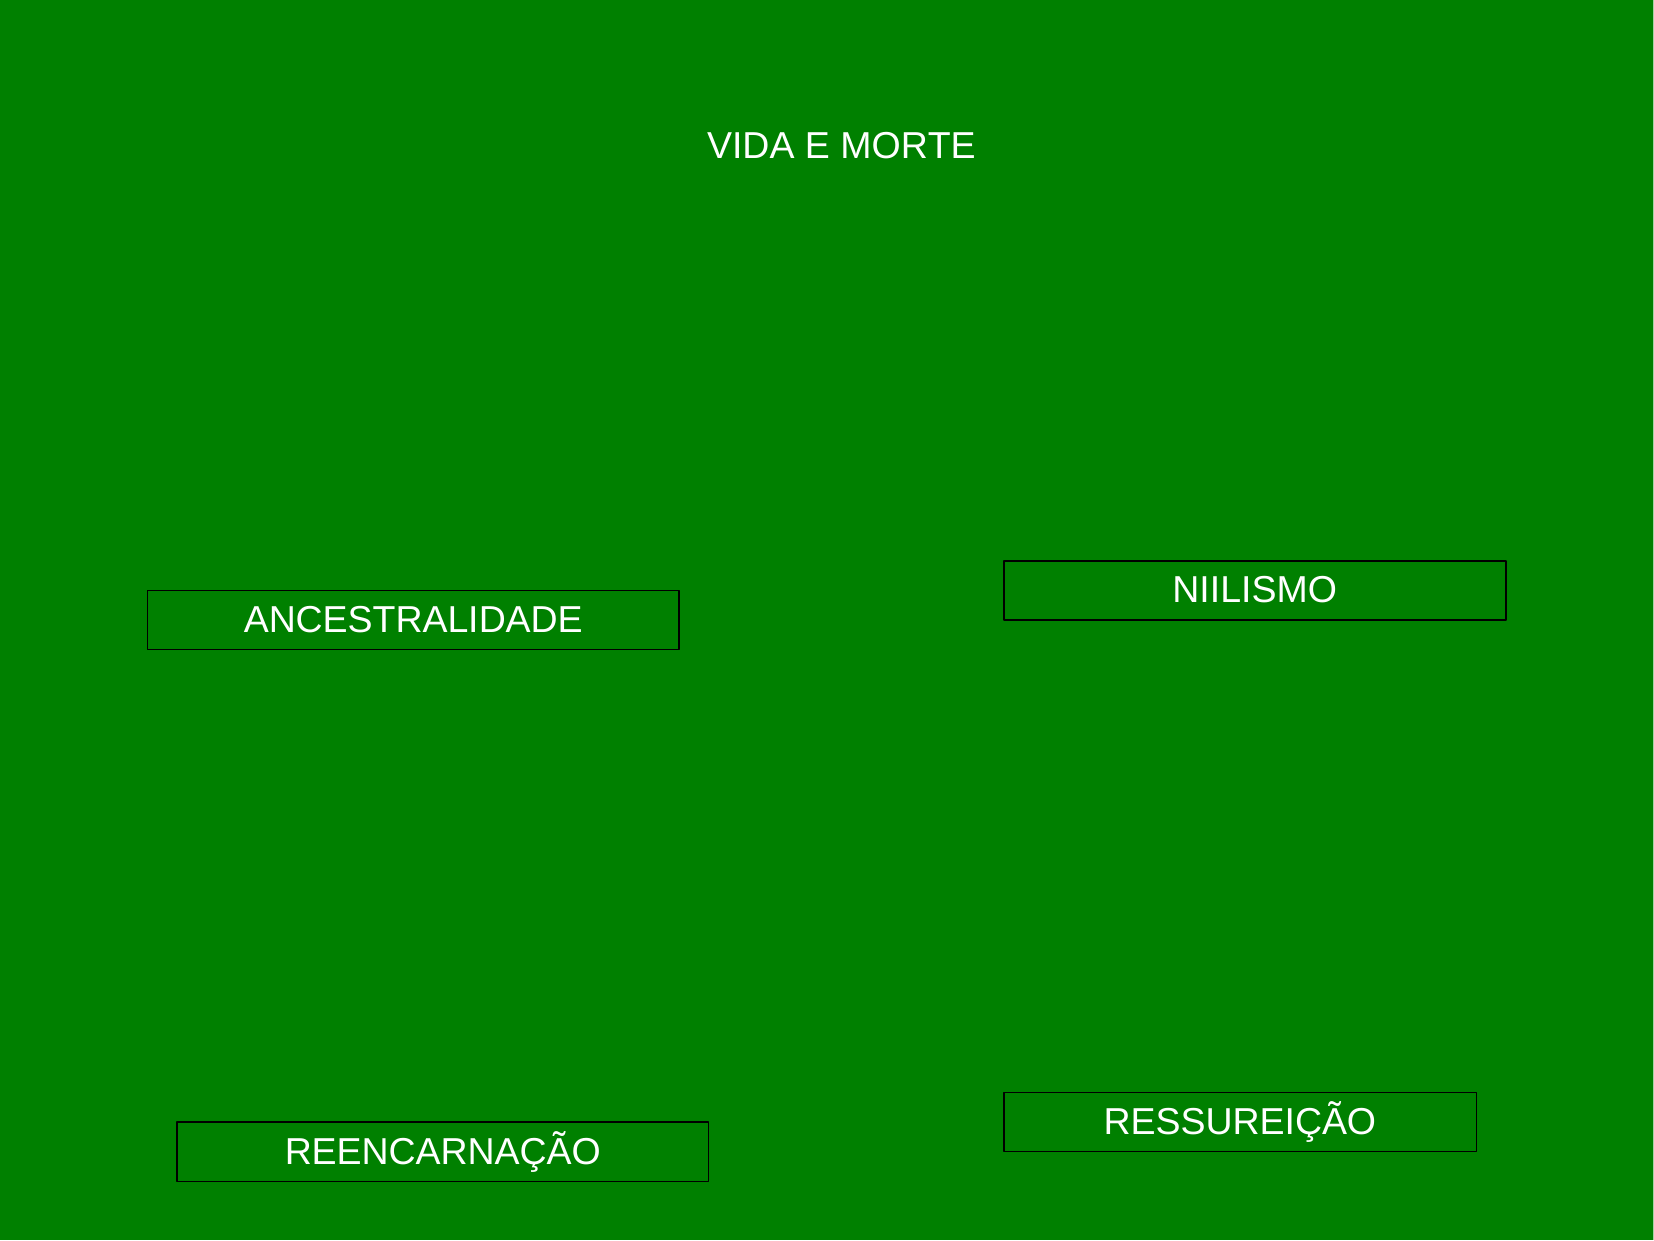

VIDA E MORTE
NIILISMO
ANCESTRALIDADE
RESSUREIÇÃO
REENCARNAÇÃO